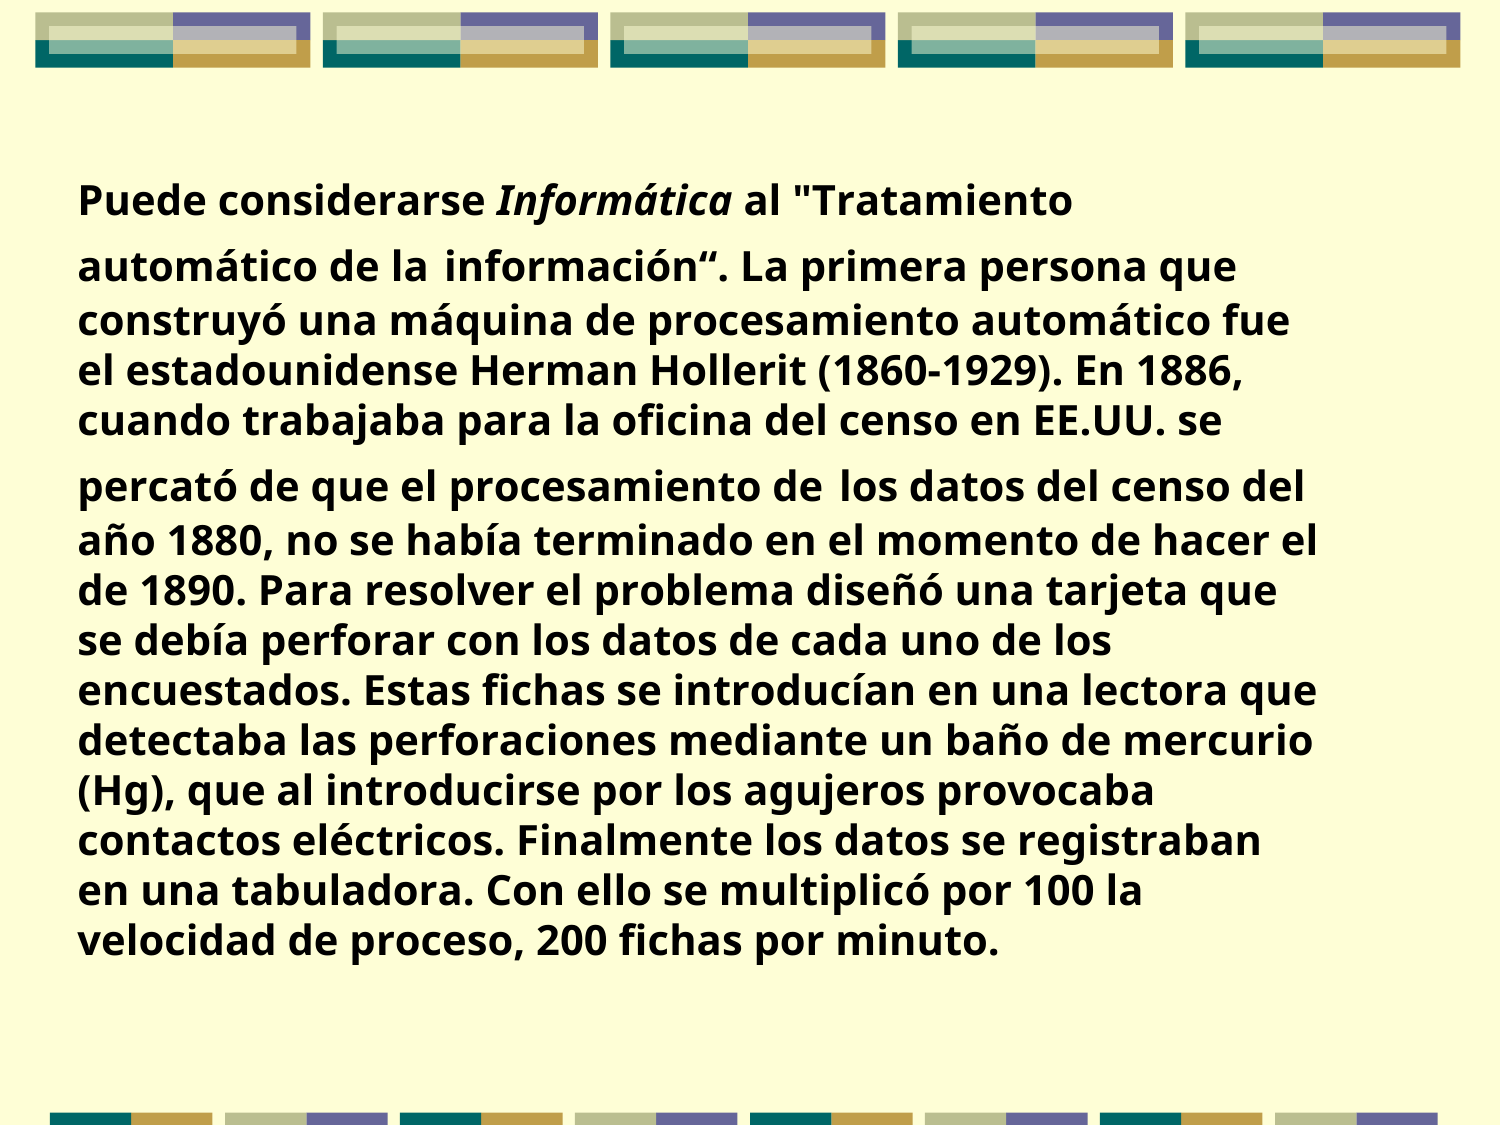

# Puede considerarse Informática al "Tratamiento automático de la información“. La primera persona que construyó una máquina de procesamiento automático fue el estadounidense Herman Hollerit (1860-1929). En 1886, cuando trabajaba para la oficina del censo en EE.UU. se percató de que el procesamiento de los datos del censo del año 1880, no se había terminado en el momento de hacer el de 1890. Para resolver el problema diseñó una tarjeta que se debía perforar con los datos de cada uno de los encuestados. Estas fichas se introducían en una lectora que detectaba las perforaciones mediante un baño de mercurio (Hg), que al introducirse por los agujeros provocaba contactos eléctricos. Finalmente los datos se registraban en una tabuladora. Con ello se multiplicó por 100 la velocidad de proceso, 200 fichas por minuto.